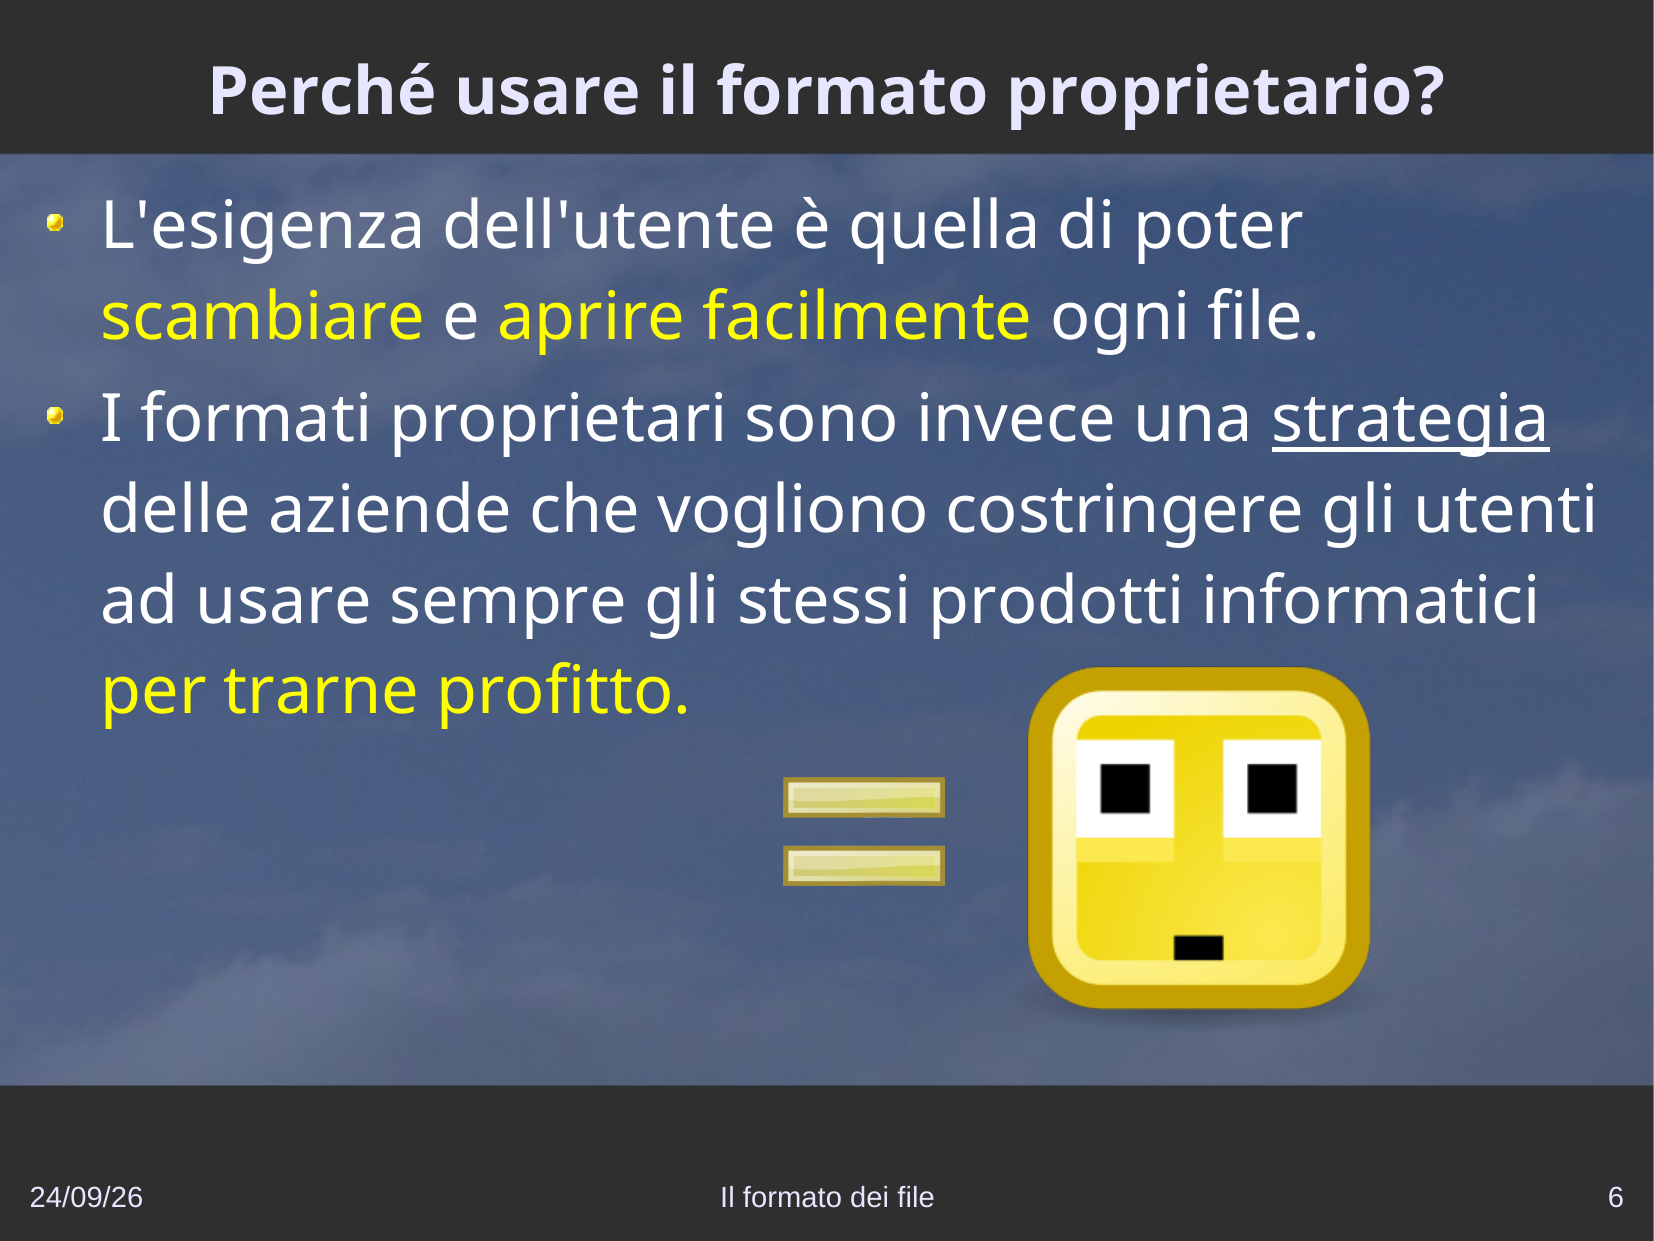

# Perché usare il formato proprietario?
L'esigenza dell'utente è quella di poter scambiare e aprire facilmente ogni file.
I formati proprietari sono invece una strategia delle aziende che vogliono costringere gli utenti ad usare sempre gli stessi prodotti informatici per trarne profitto.
Il formato dei file
6